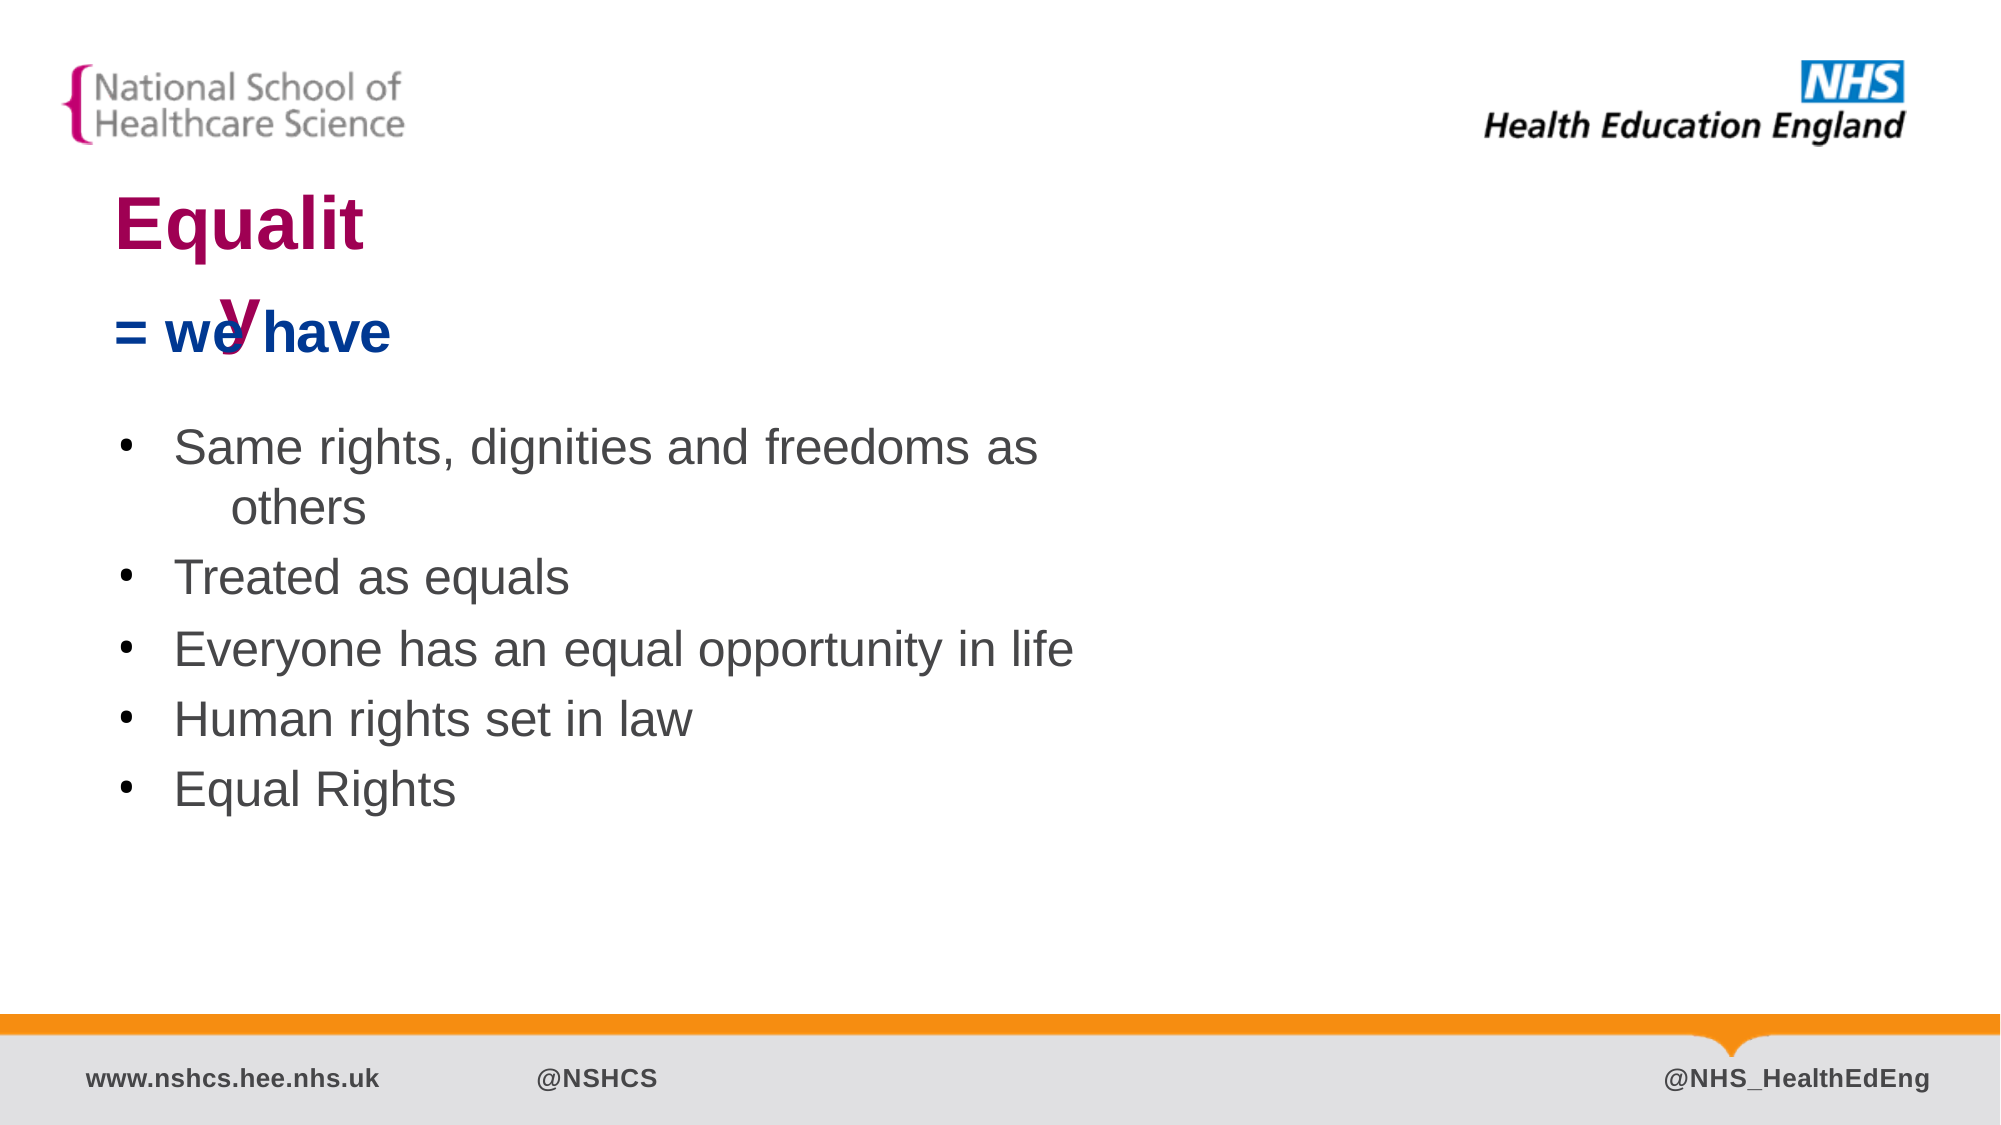

# Equality
= we have
Same rights, dignities and freedoms as others
Treated as equals
Everyone has an equal opportunity in life
Human rights set in law
Equal Rights
www.nshcs.hee.nhs.uk
@NSHCS
@NHS_HealthEdEng